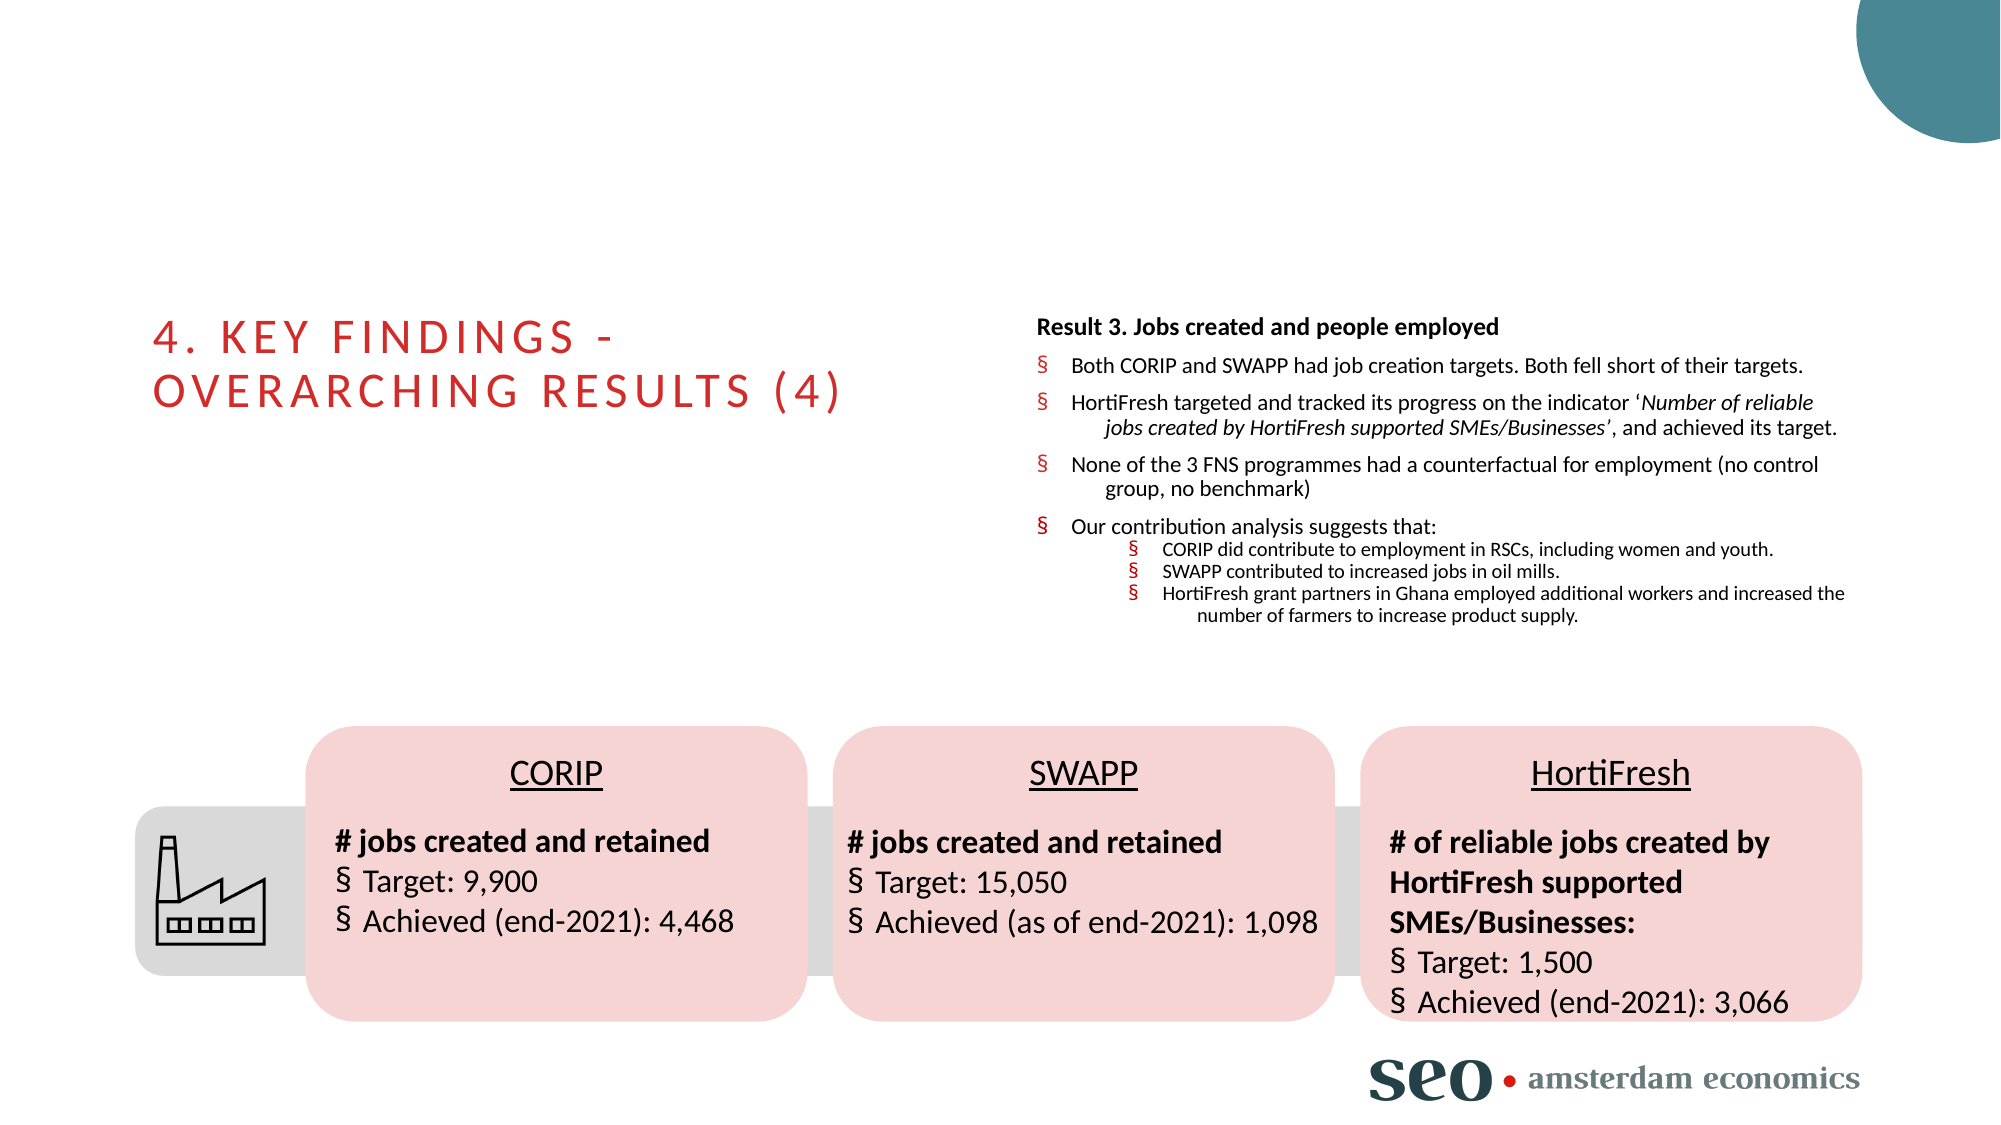

# 4. key findings - Overarching results (4)
Result 3. Jobs created and people employed
Both CORIP and SWAPP had job creation targets. Both fell short of their targets.
HortiFresh targeted and tracked its progress on the indicator ‘Number of reliable jobs created by HortiFresh supported SMEs/Businesses’, and achieved its target.
None of the 3 FNS programmes had a counterfactual for employment (no control group, no benchmark)
Our contribution analysis suggests that:
CORIP did contribute to employment in RSCs, including women and youth.
SWAPP contributed to increased jobs in oil mills.
HortiFresh grant partners in Ghana employed additional workers and increased the number of farmers to increase product supply.
CORIP
# jobs created and retained
Target: 9,900
Achieved (end-2021): 4,468
SWAPP
# jobs created and retained
Target: 15,050
Achieved (as of end-2021): 1,098
HortiFresh
# of reliable jobs created by HortiFresh supported SMEs/Businesses:
Target: 1,500
Achieved (end-2021): 3,066